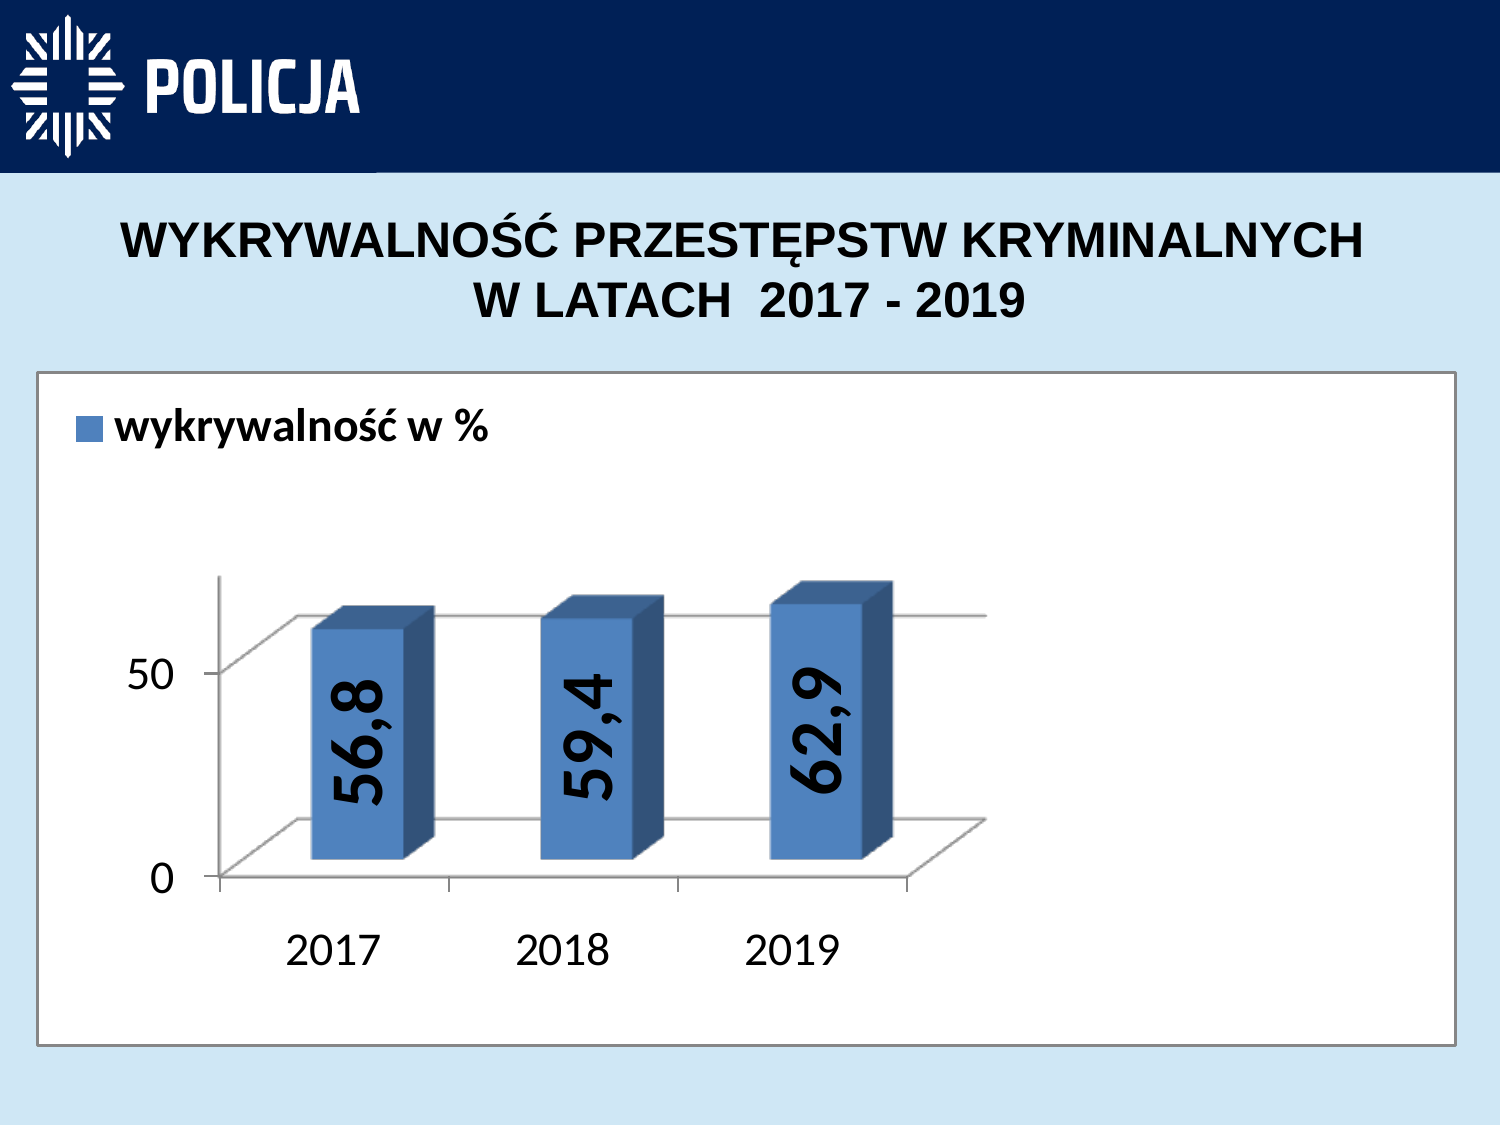

WYKRYWALNOŚĆ PRZESTĘPSTW KRYMINALNYCH
W LATACH 2017 - 2019